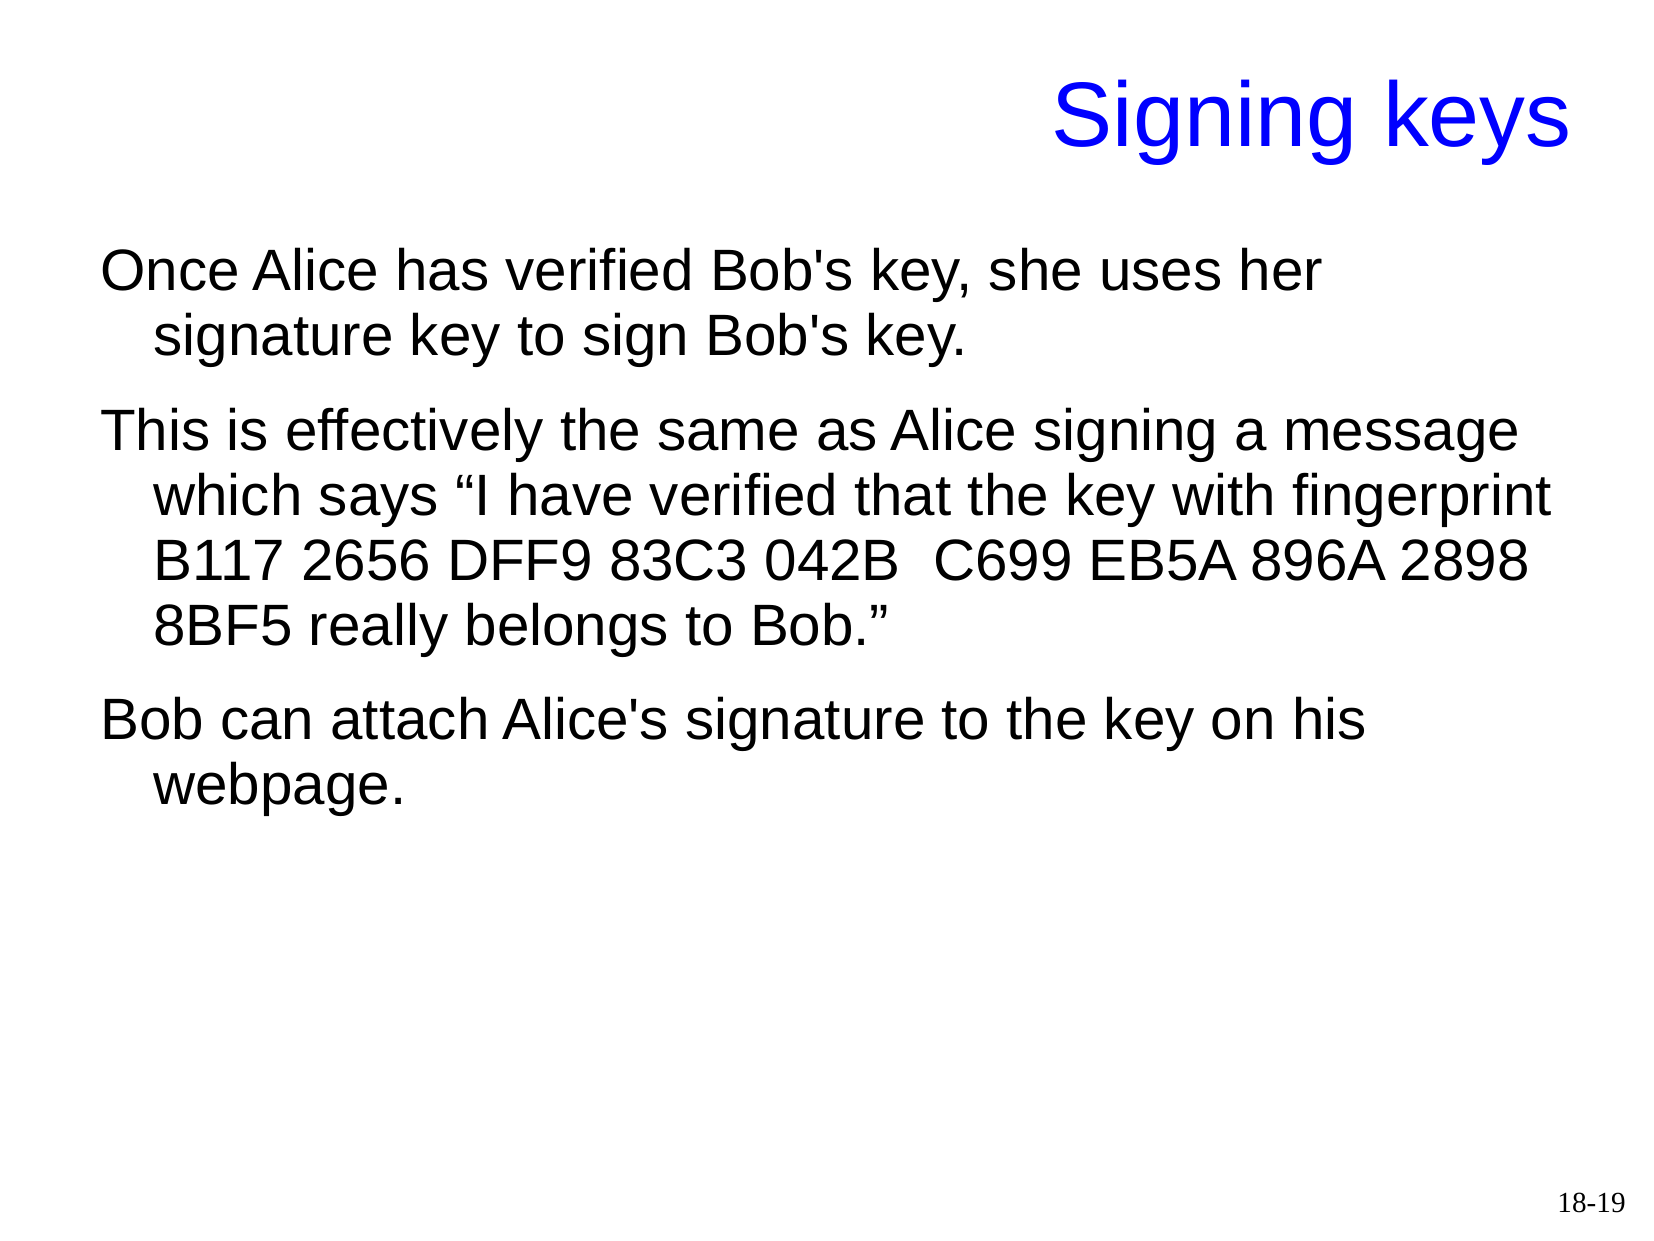

# Signing keys
Once Alice has verified Bob's key, she uses her signature key to sign Bob's key.
This is effectively the same as Alice signing a message which says “I have verified that the key with fingerprint B117 2656 DFF9 83C3 042B C699 EB5A 896A 2898 8BF5 really belongs to Bob.”
Bob can attach Alice's signature to the key on his webpage.